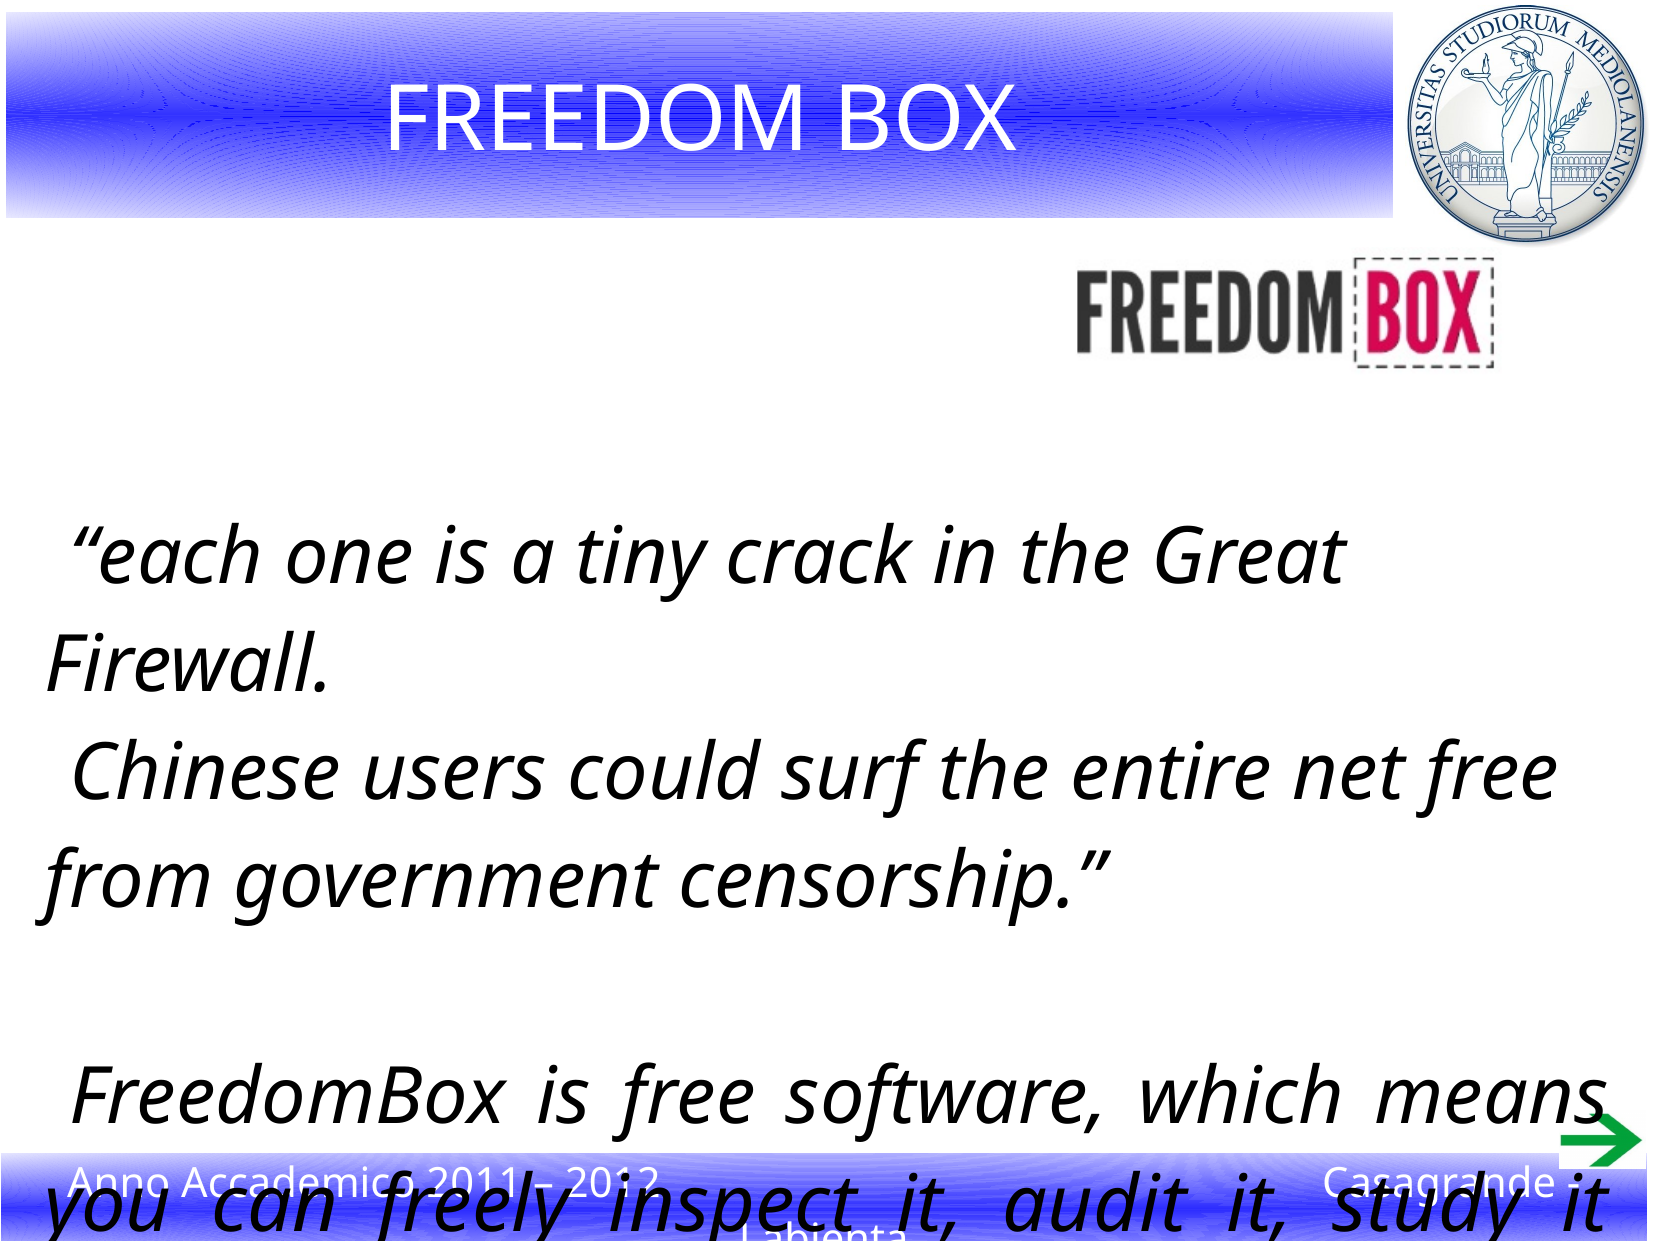

# FREEDOM BOX
“each one is a tiny crack in the Great Firewall.
Chinese users could surf the entire net free from government censorship.”
FreedomBox is free software, which means you can freely inspect it, audit it, study it and improve it.
Anno Accademico 2011 – 2012 									Casagrande - Labienta